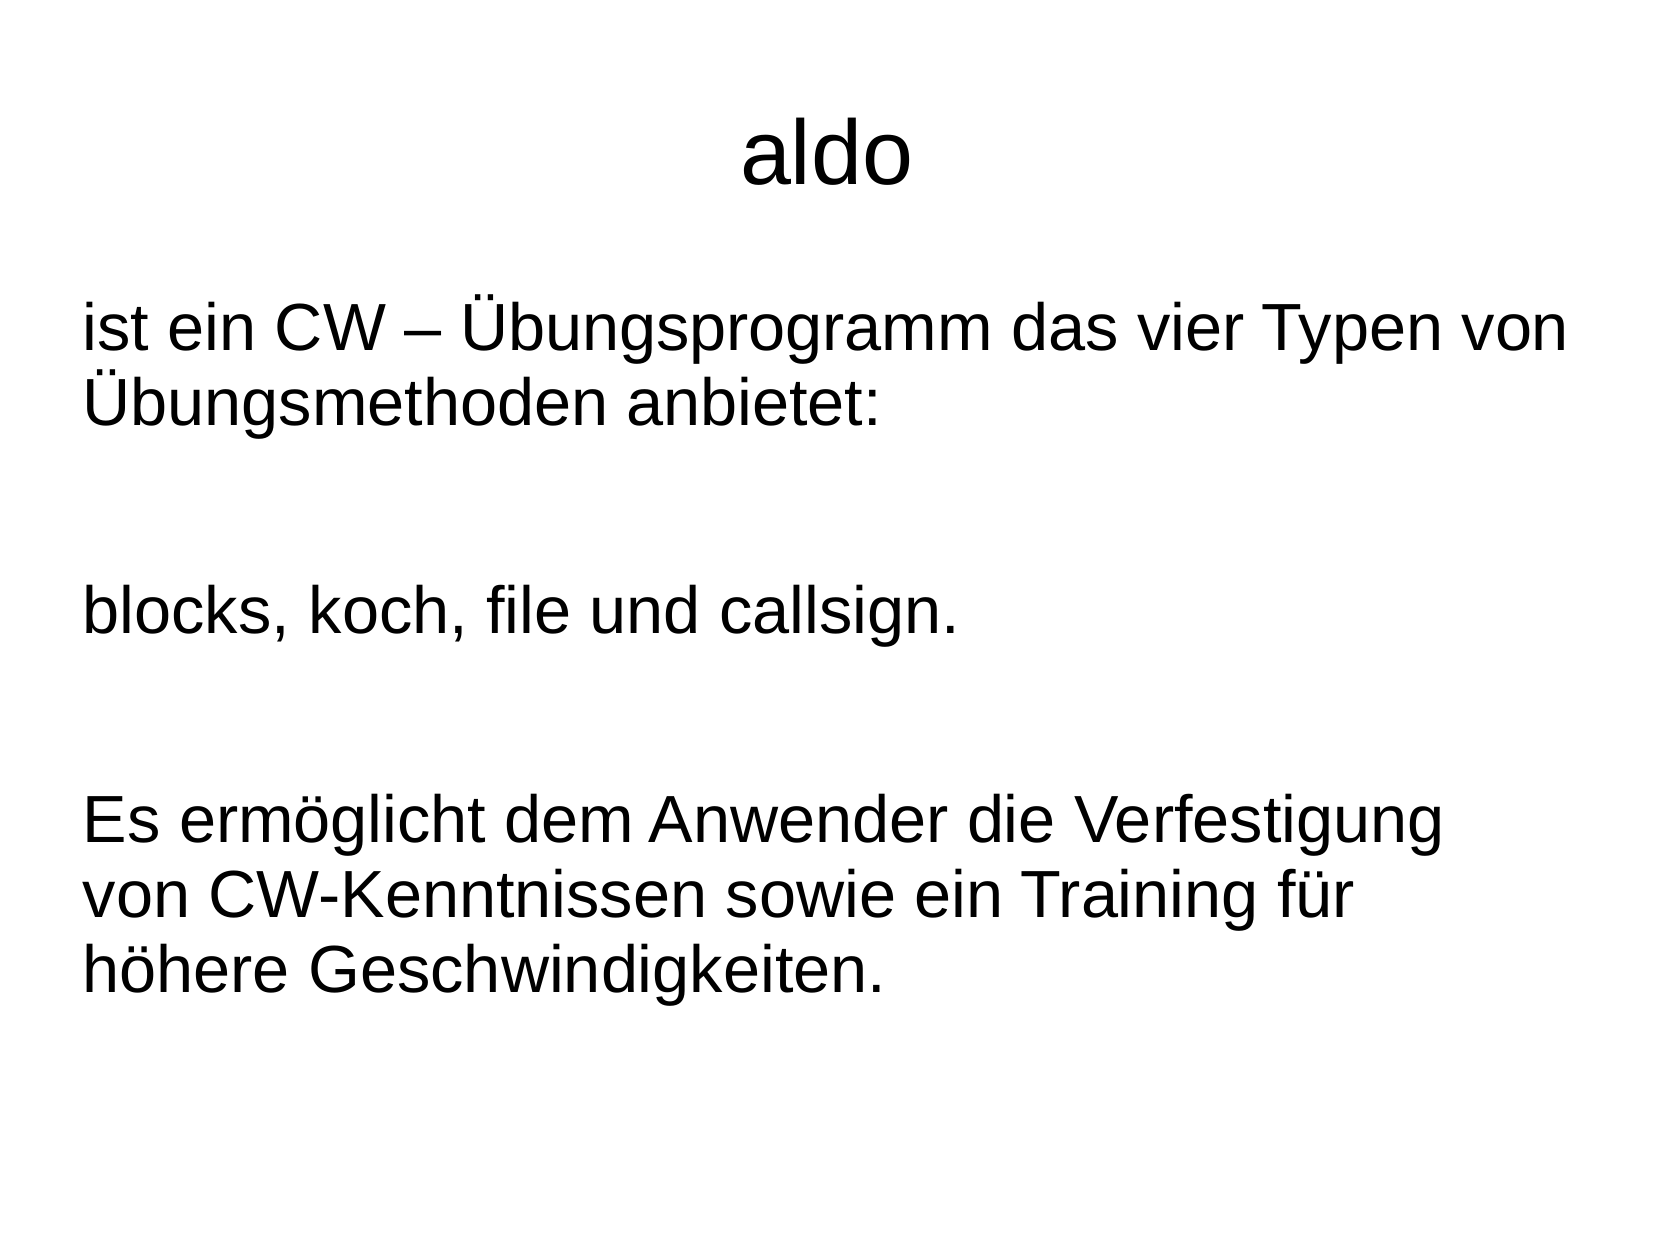

# aldo
ist ein CW – Übungsprogramm das vier Typen von Übungsmethoden anbietet:
blocks, koch, file und callsign.
Es ermöglicht dem Anwender die Verfestigung von CW-Kenntnissen sowie ein Training für höhere Geschwindigkeiten.